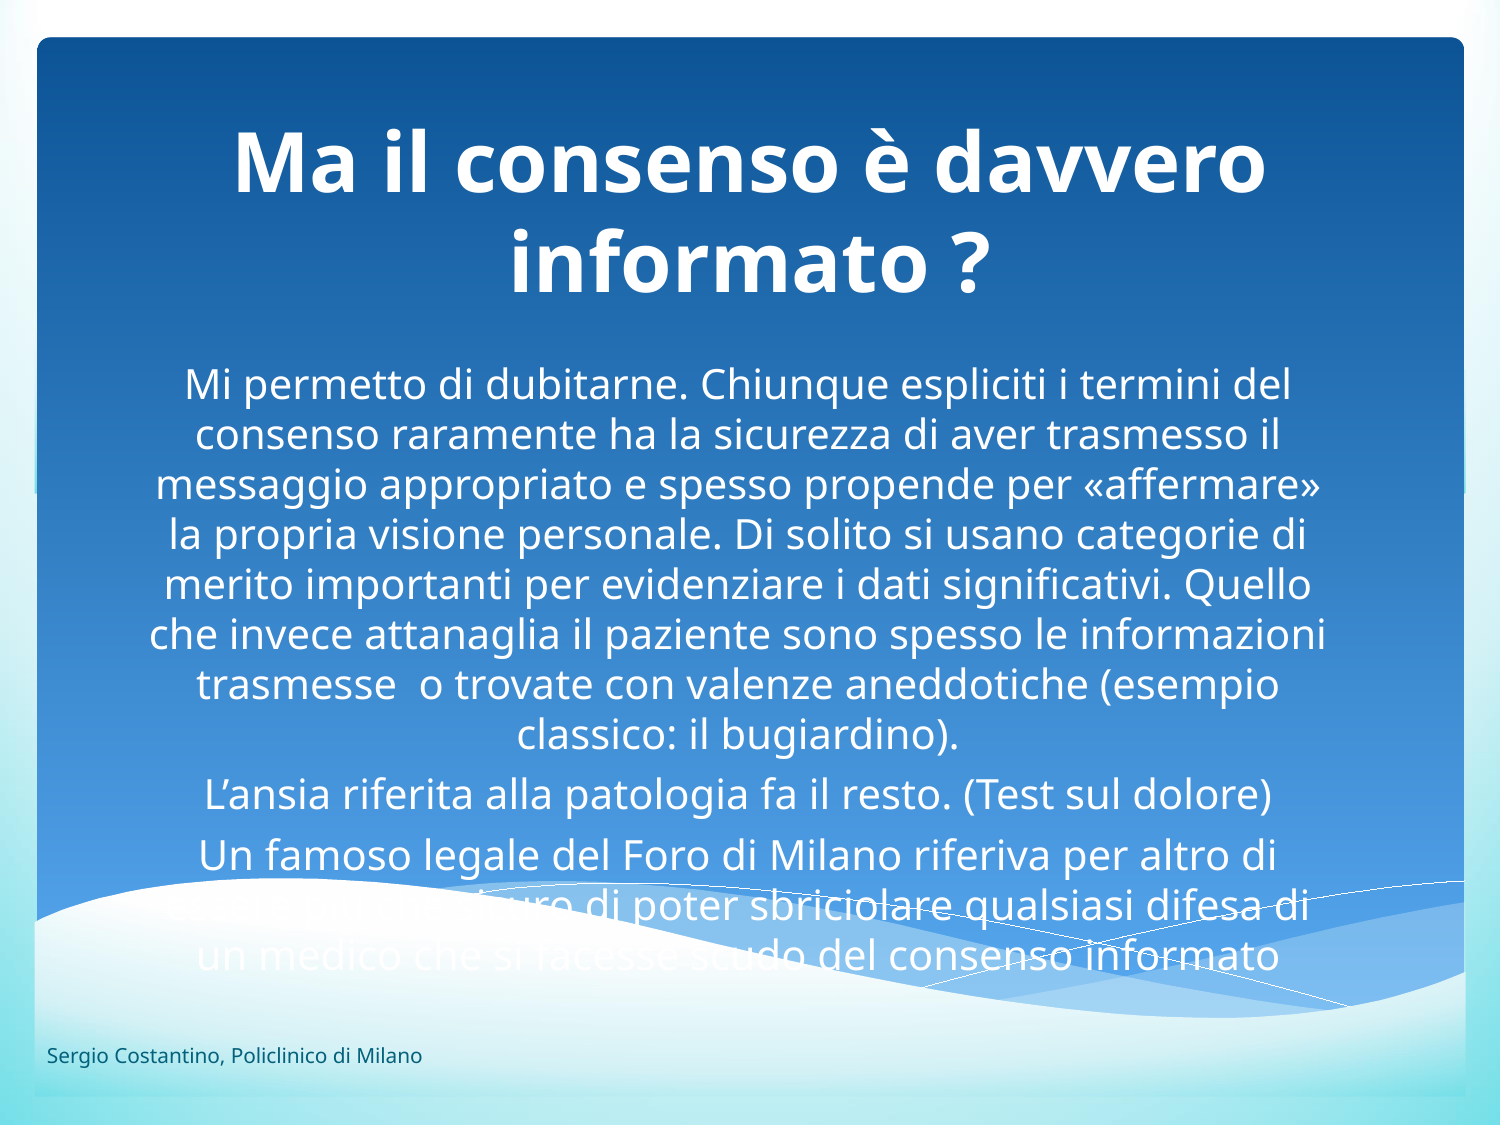

# Ma il consenso è davvero informato ?
Mi permetto di dubitarne. Chiunque espliciti i termini del consenso raramente ha la sicurezza di aver trasmesso il messaggio appropriato e spesso propende per «affermare» la propria visione personale. Di solito si usano categorie di merito importanti per evidenziare i dati significativi. Quello che invece attanaglia il paziente sono spesso le informazioni trasmesse o trovate con valenze aneddotiche (esempio classico: il bugiardino).
L’ansia riferita alla patologia fa il resto. (Test sul dolore)
Un famoso legale del Foro di Milano riferiva per altro di essere più che sicuro di poter sbriciolare qualsiasi difesa di un medico che si facesse scudo del consenso informato
Sergio Costantino, Policlinico di Milano